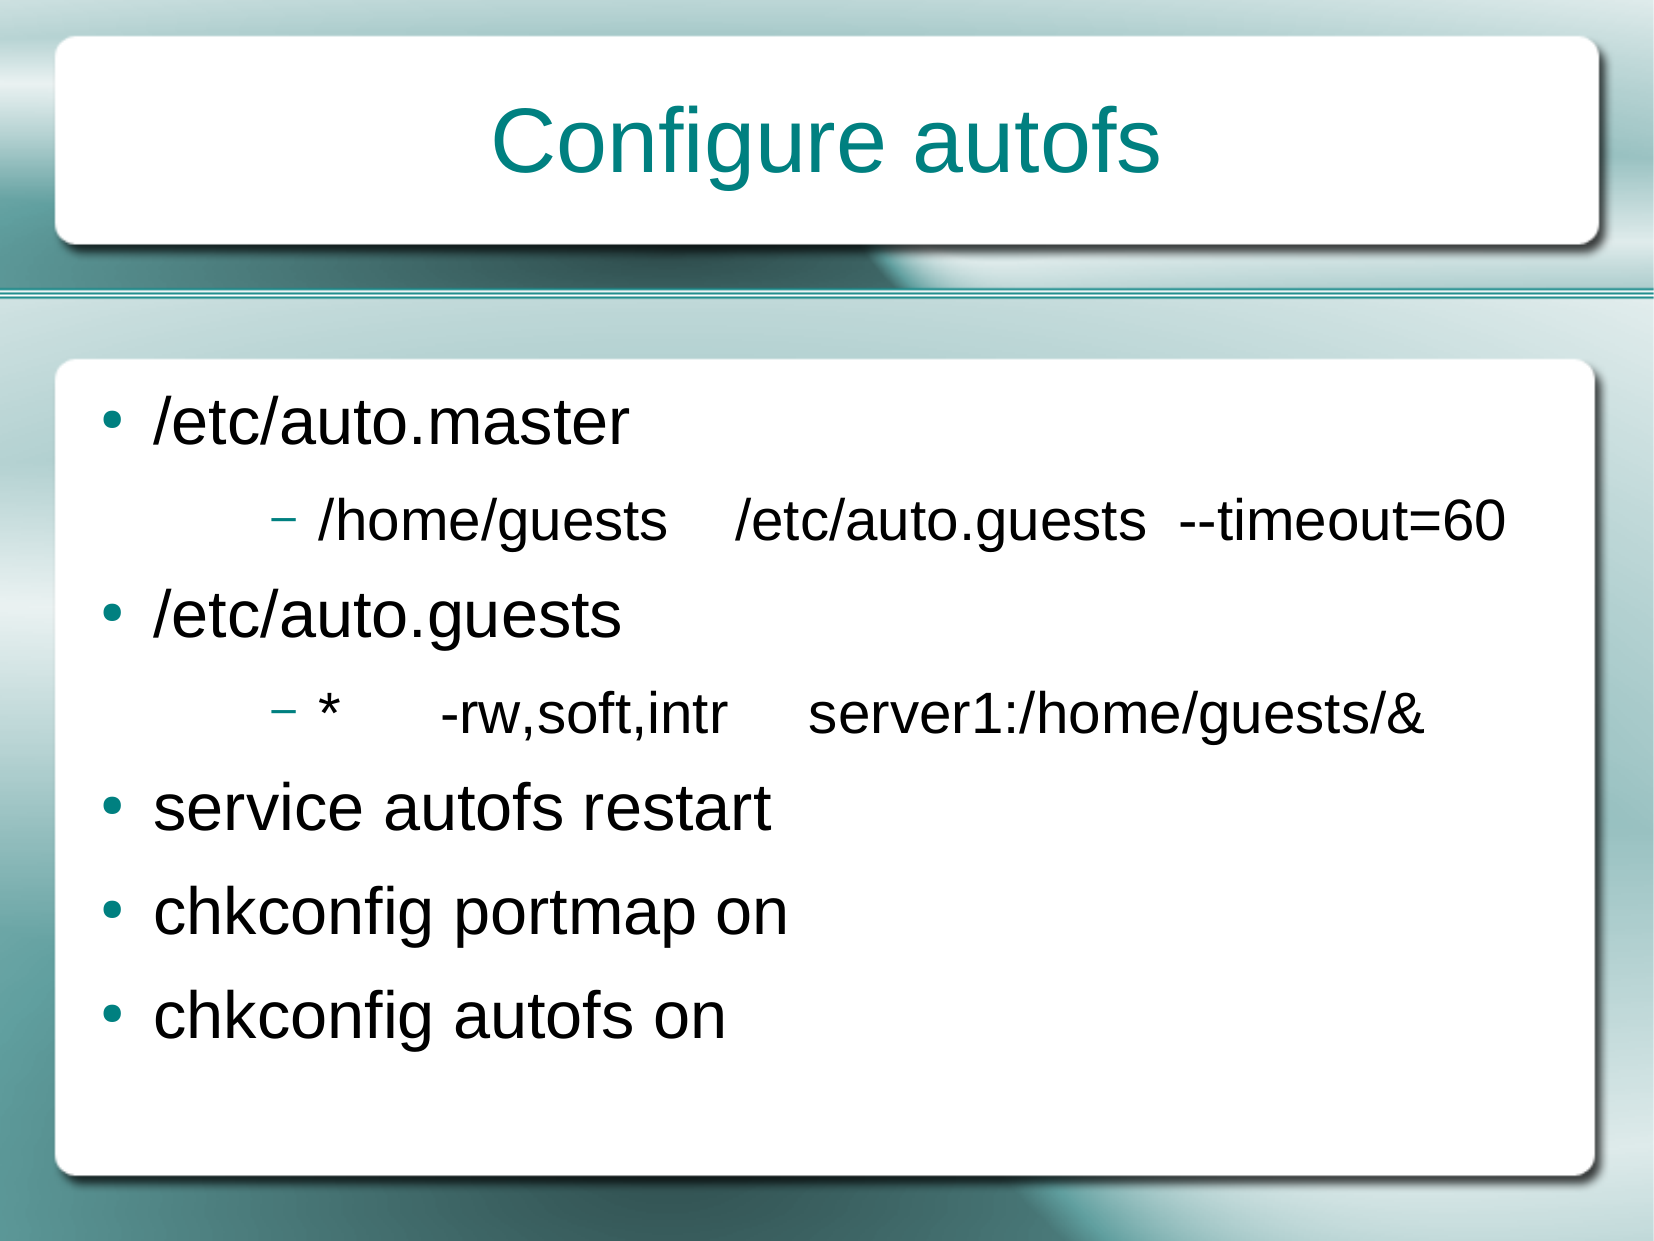

# Configure autofs
/etc/auto.master
/home/guests	/etc/auto.guests	--timeout=60
/etc/auto.guests
*	-rw,soft,intr		server1:/home/guests/&
service autofs restart
chkconfig portmap on
chkconfig autofs on